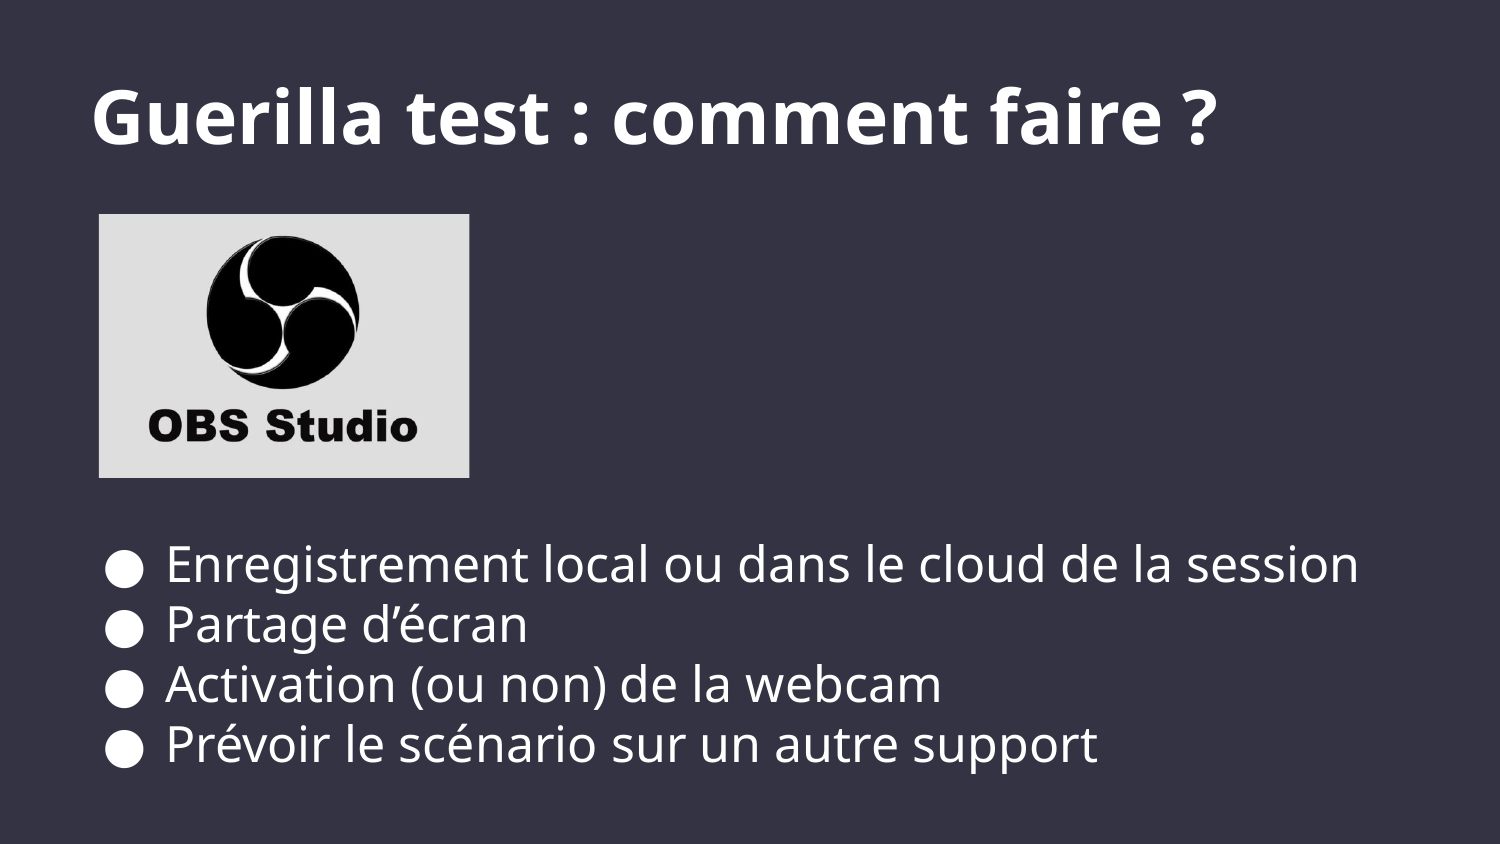

# Guerilla test : comment faire ?
Enregistrement local ou dans le cloud de la session
Partage d’écran
Activation (ou non) de la webcam
Prévoir le scénario sur un autre support